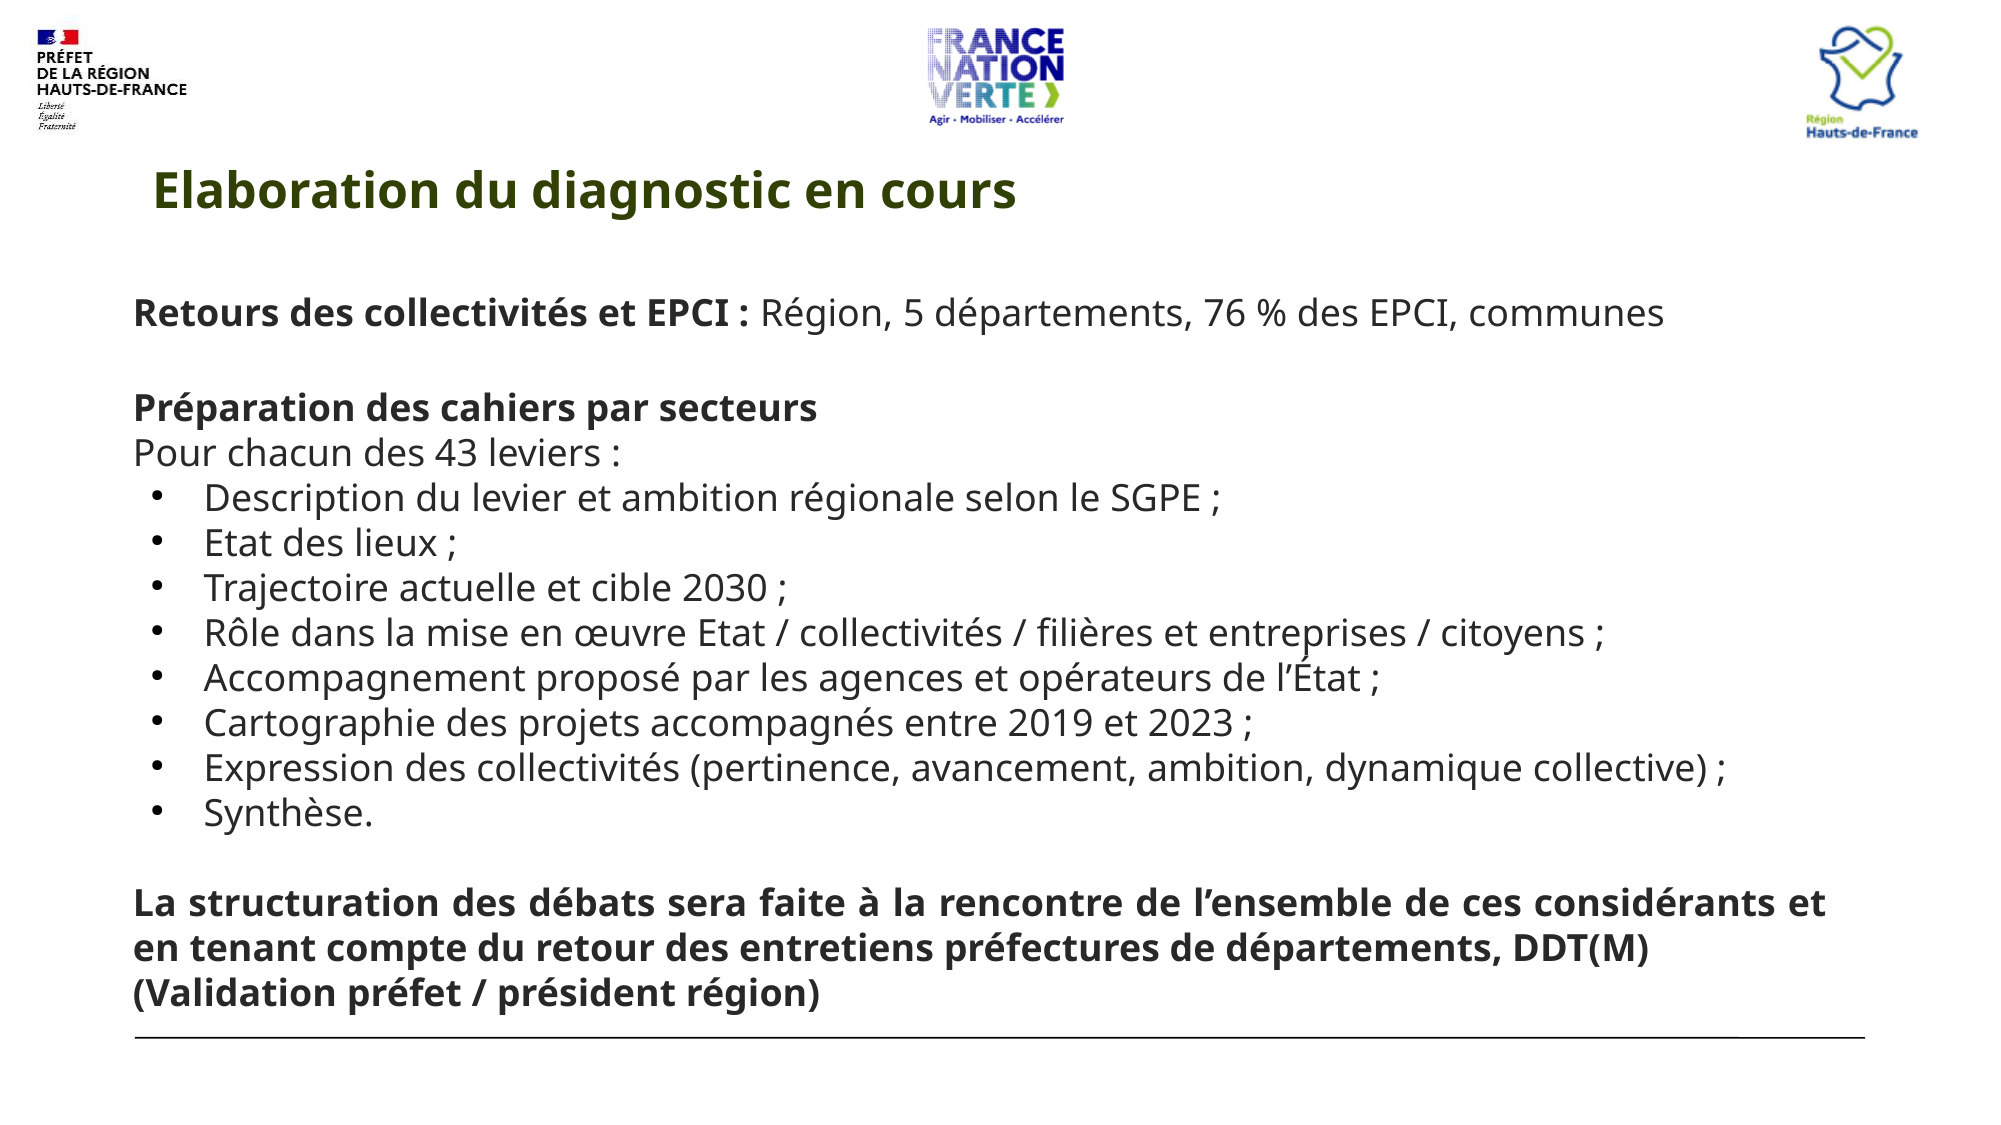

# Elaboration du diagnostic en cours
Retours des collectivités et EPCI : Région, 5 départements, 76 % des EPCI, communes
Préparation des cahiers par secteurs
Pour chacun des 43 leviers :
Description du levier et ambition régionale selon le SGPE ;
Etat des lieux ;
Trajectoire actuelle et cible 2030 ;
Rôle dans la mise en œuvre Etat / collectivités / filières et entreprises / citoyens ;
Accompagnement proposé par les agences et opérateurs de l’État ;
Cartographie des projets accompagnés entre 2019 et 2023 ;
Expression des collectivités (pertinence, avancement, ambition, dynamique collective) ;
Synthèse.
La structuration des débats sera faite à la rencontre de l’ensemble de ces considérants et en tenant compte du retour des entretiens préfectures de départements, DDT(M)
(Validation préfet / président région)